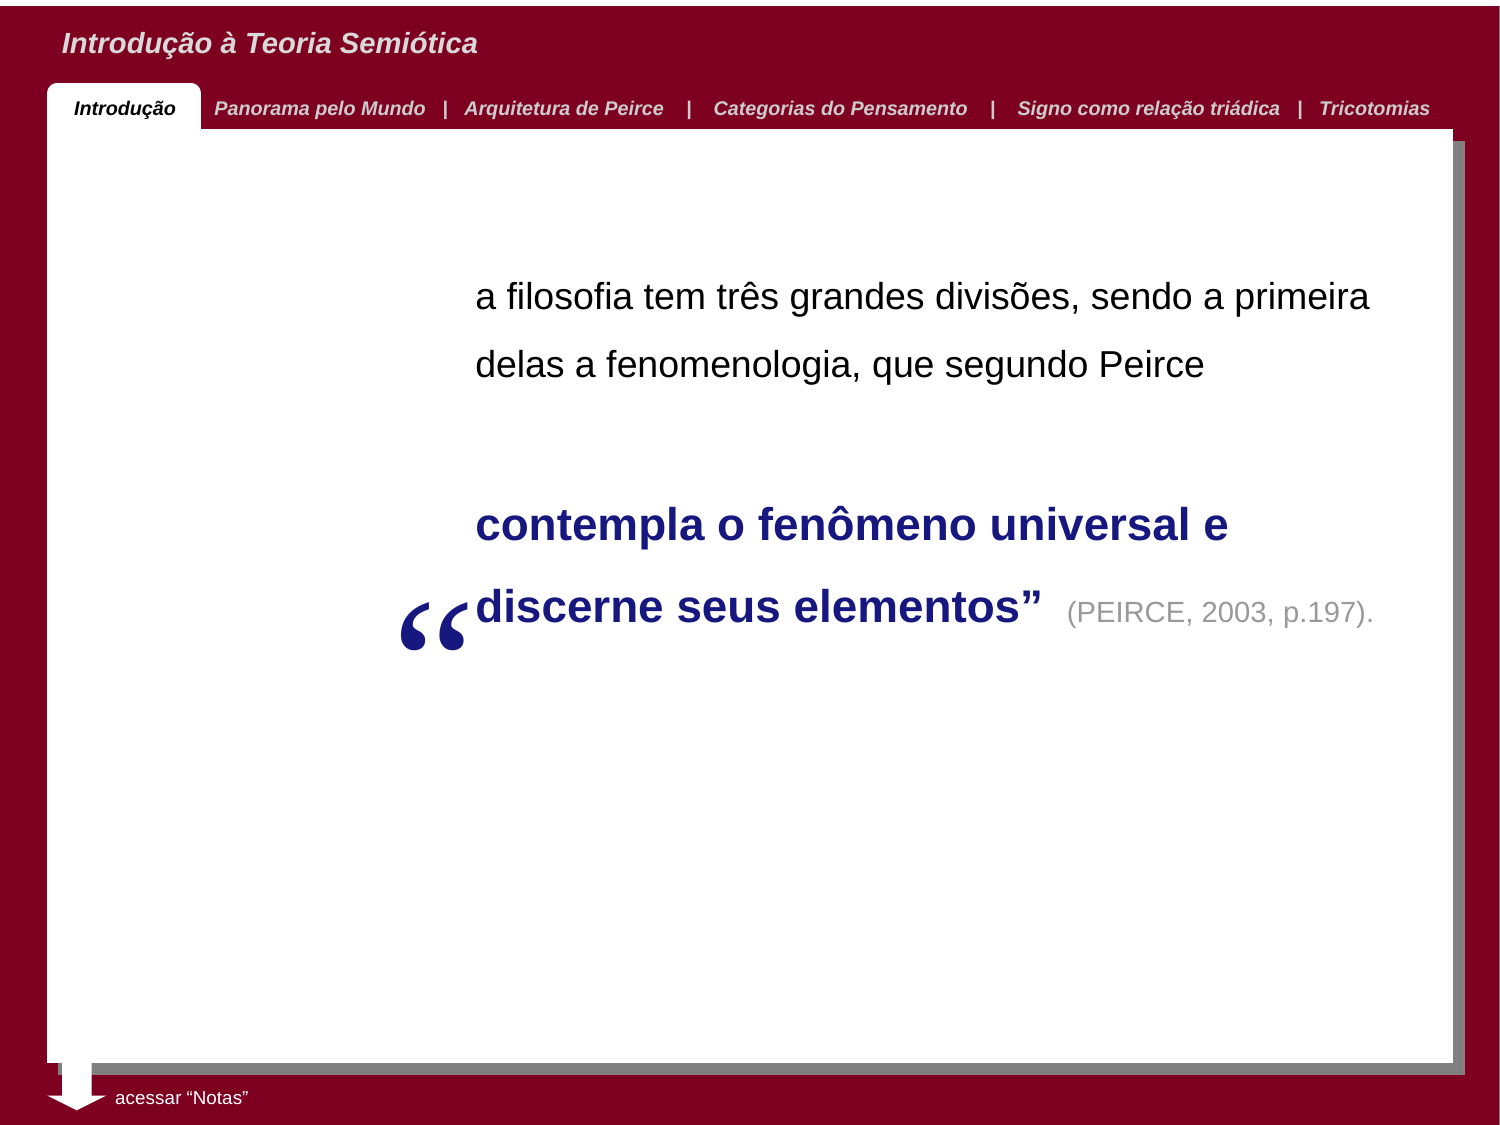

a filosofia tem três grandes divisões, sendo a primeira delas a fenomenologia, que segundo Peirce
contempla o fenômeno universal e discerne seus elementos” (PEIRCE, 2003, p.197).
“
acessar “Notas”